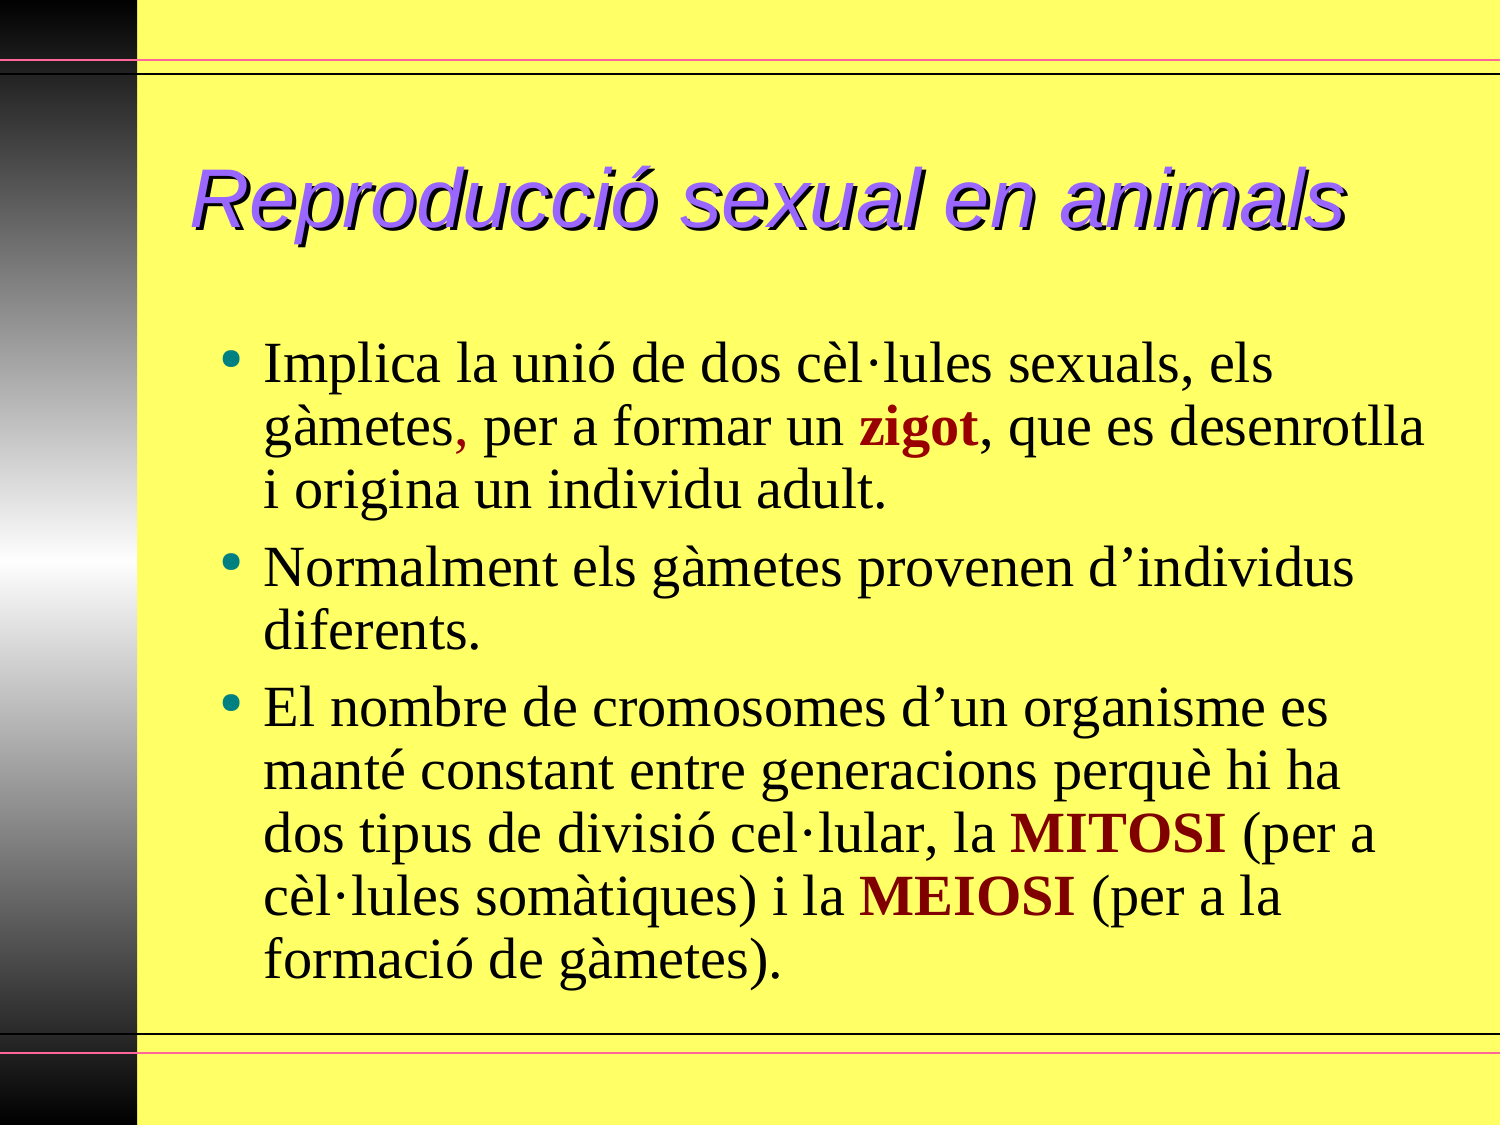

# Reproducció sexual en animals
Implica la unió de dos cèl·lules sexuals, els gàmetes, per a formar un zigot, que es desenrotlla i origina un individu adult.
Normalment els gàmetes provenen d’individus diferents.
El nombre de cromosomes d’un organisme es manté constant entre generacions perquè hi ha dos tipus de divisió cel·lular, la MITOSI (per a cèl·lules somàtiques) i la MEIOSI (per a la formació de gàmetes).